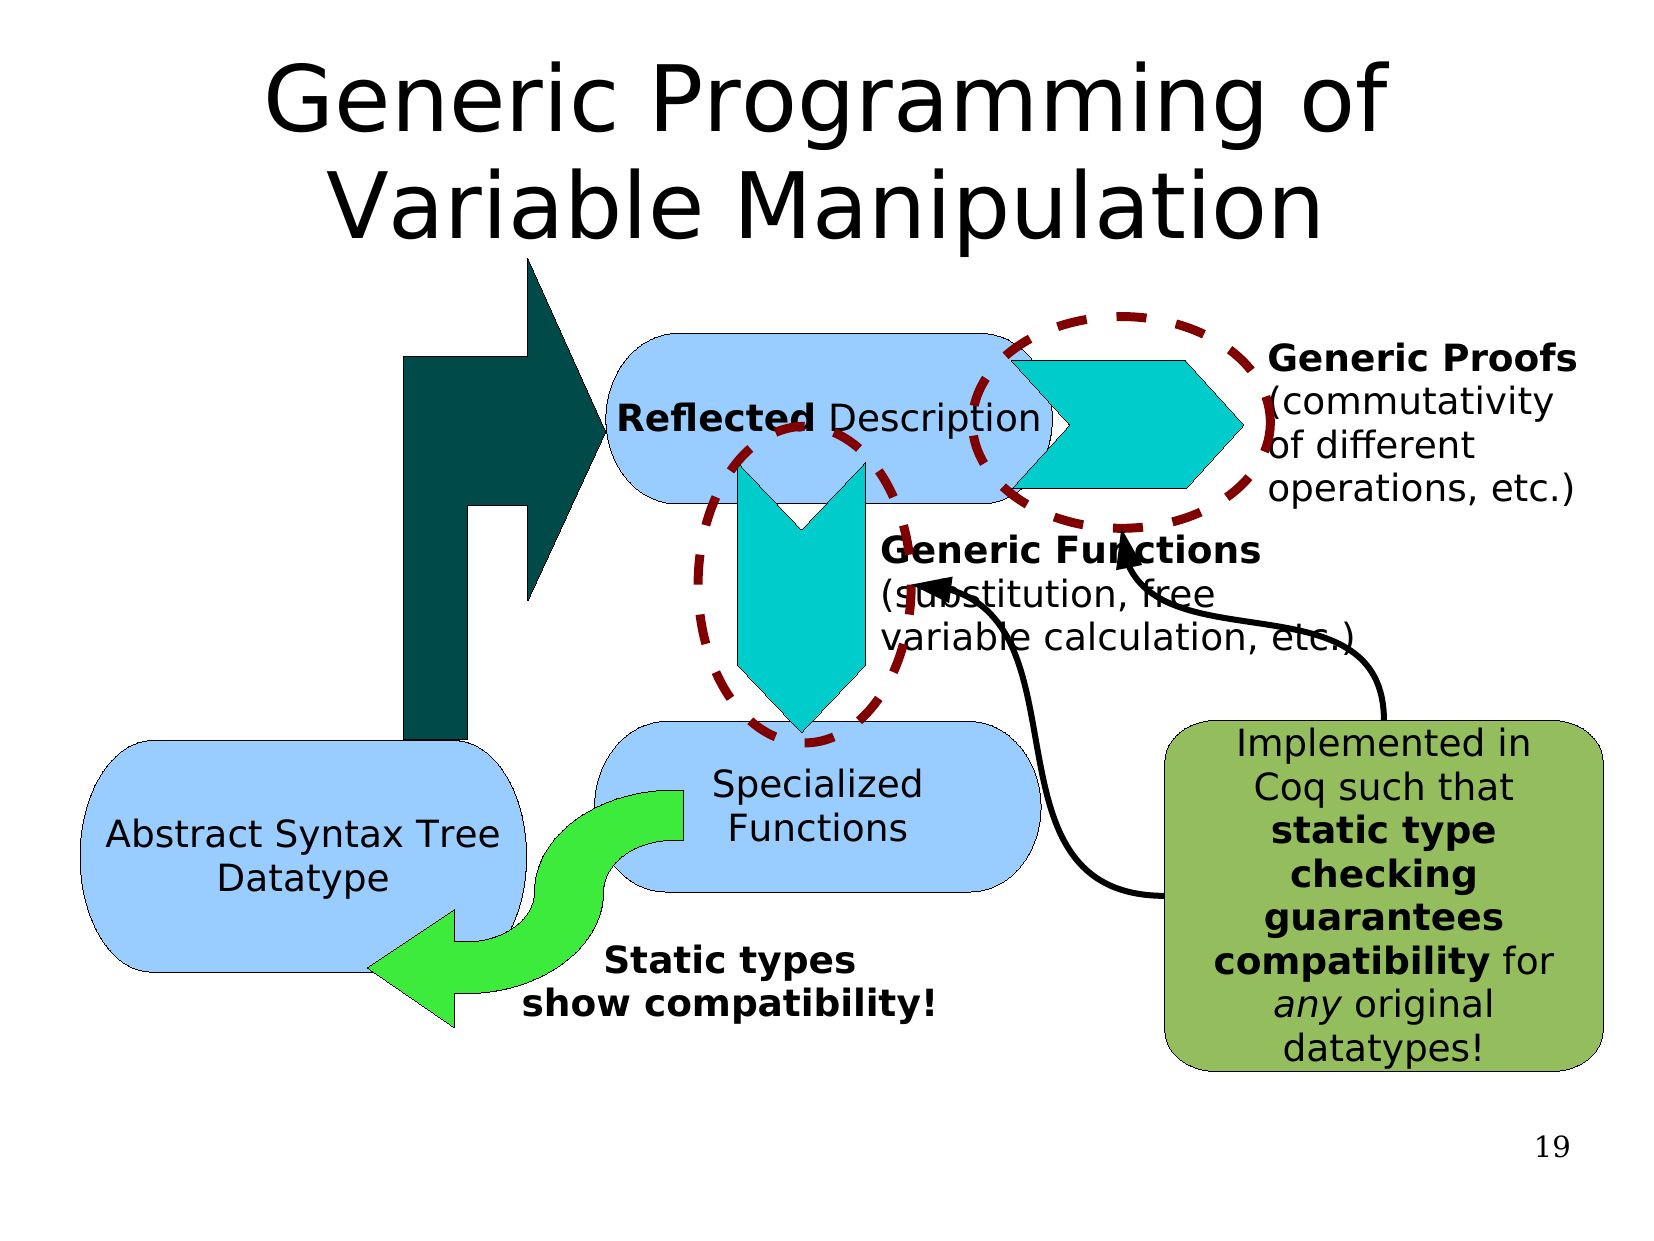

# Generic Programming of Variable Manipulation
Reflected Description
Implemented in Coq such that static type checking guarantees compatibility for any original datatypes!
Generic Proofs
(commutativity of different operations, etc.)
Generic Functions
(substitution, free variable calculation, etc.)
Specialized
Functions
Abstract Syntax Tree
Datatype
Static types
show compatibility!
19